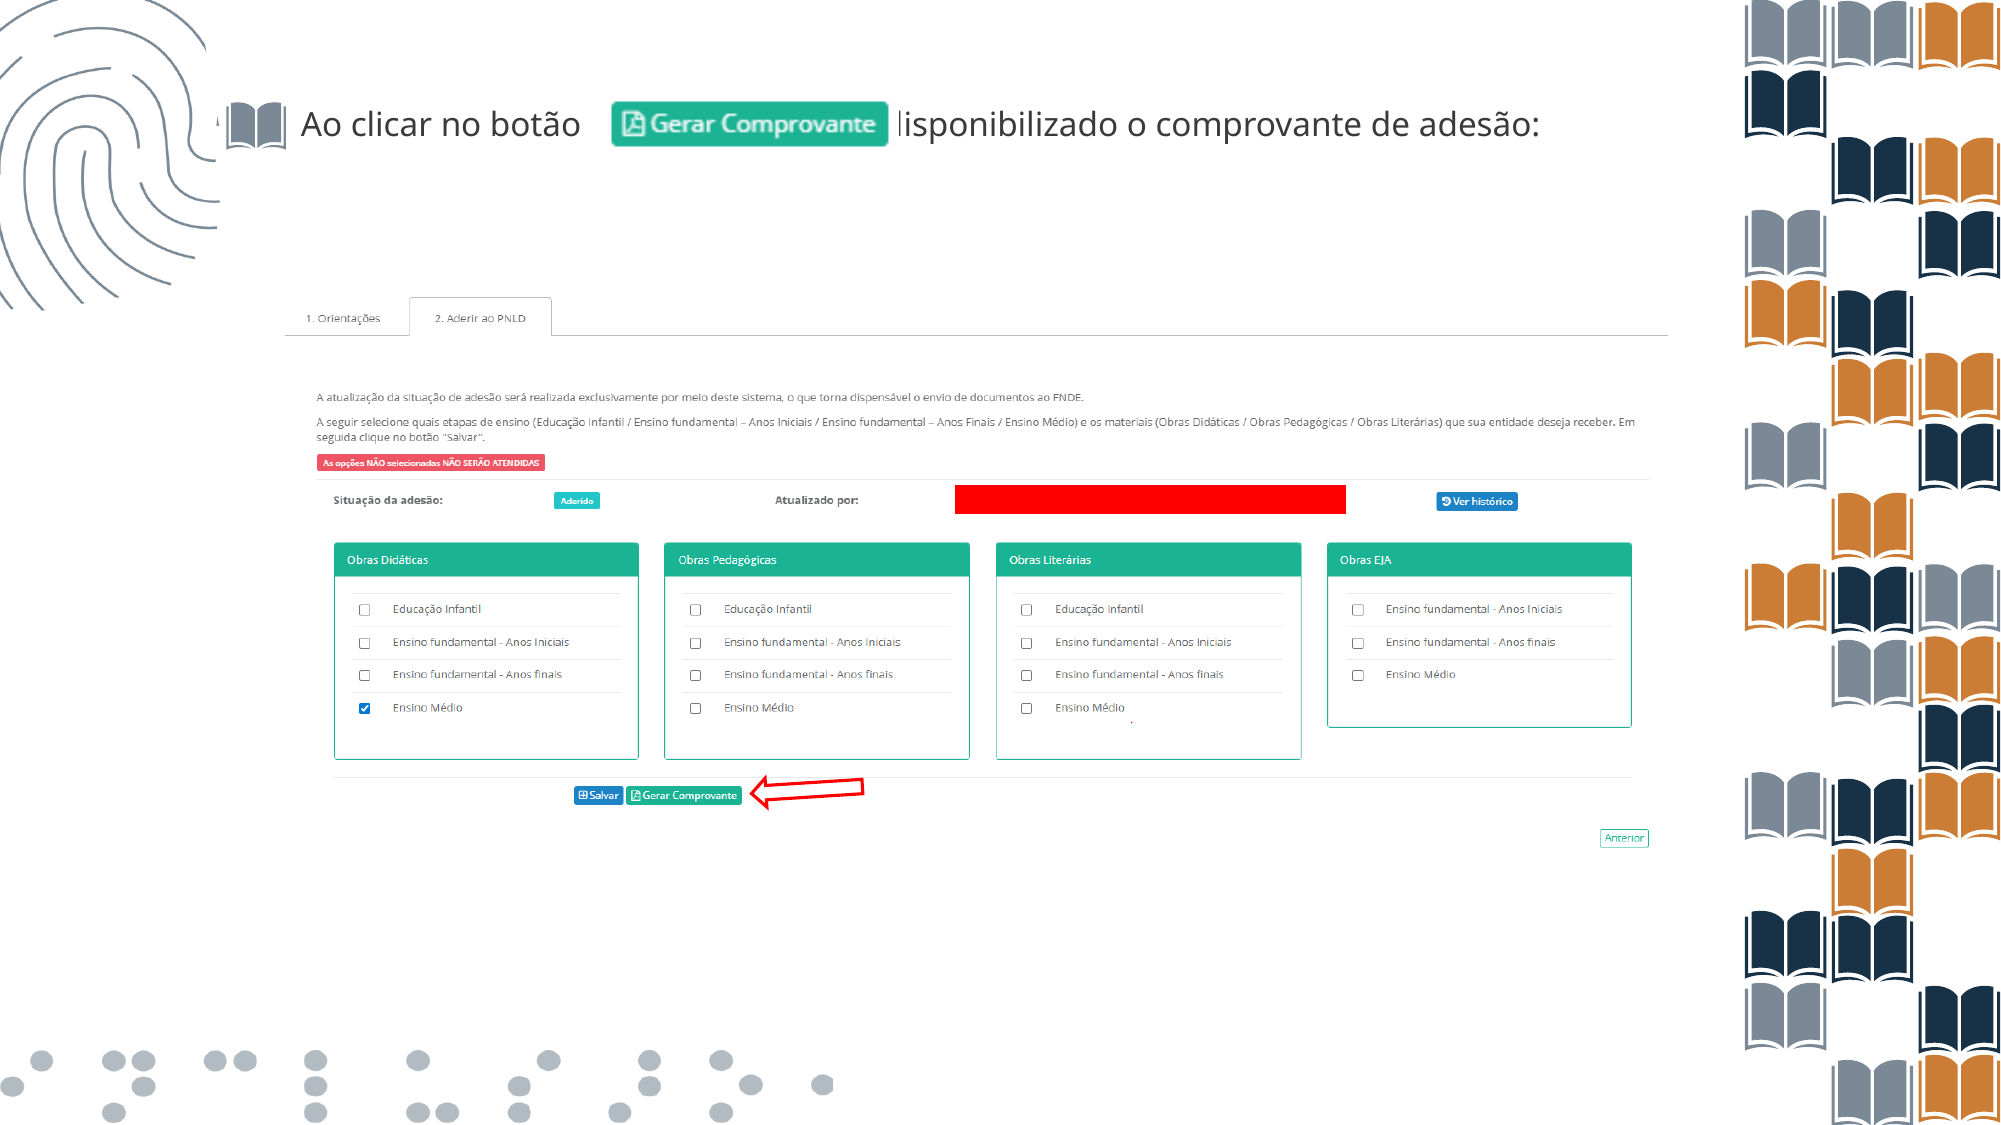

Ao clicar no botão será disponibilizado o comprovante de adesão: